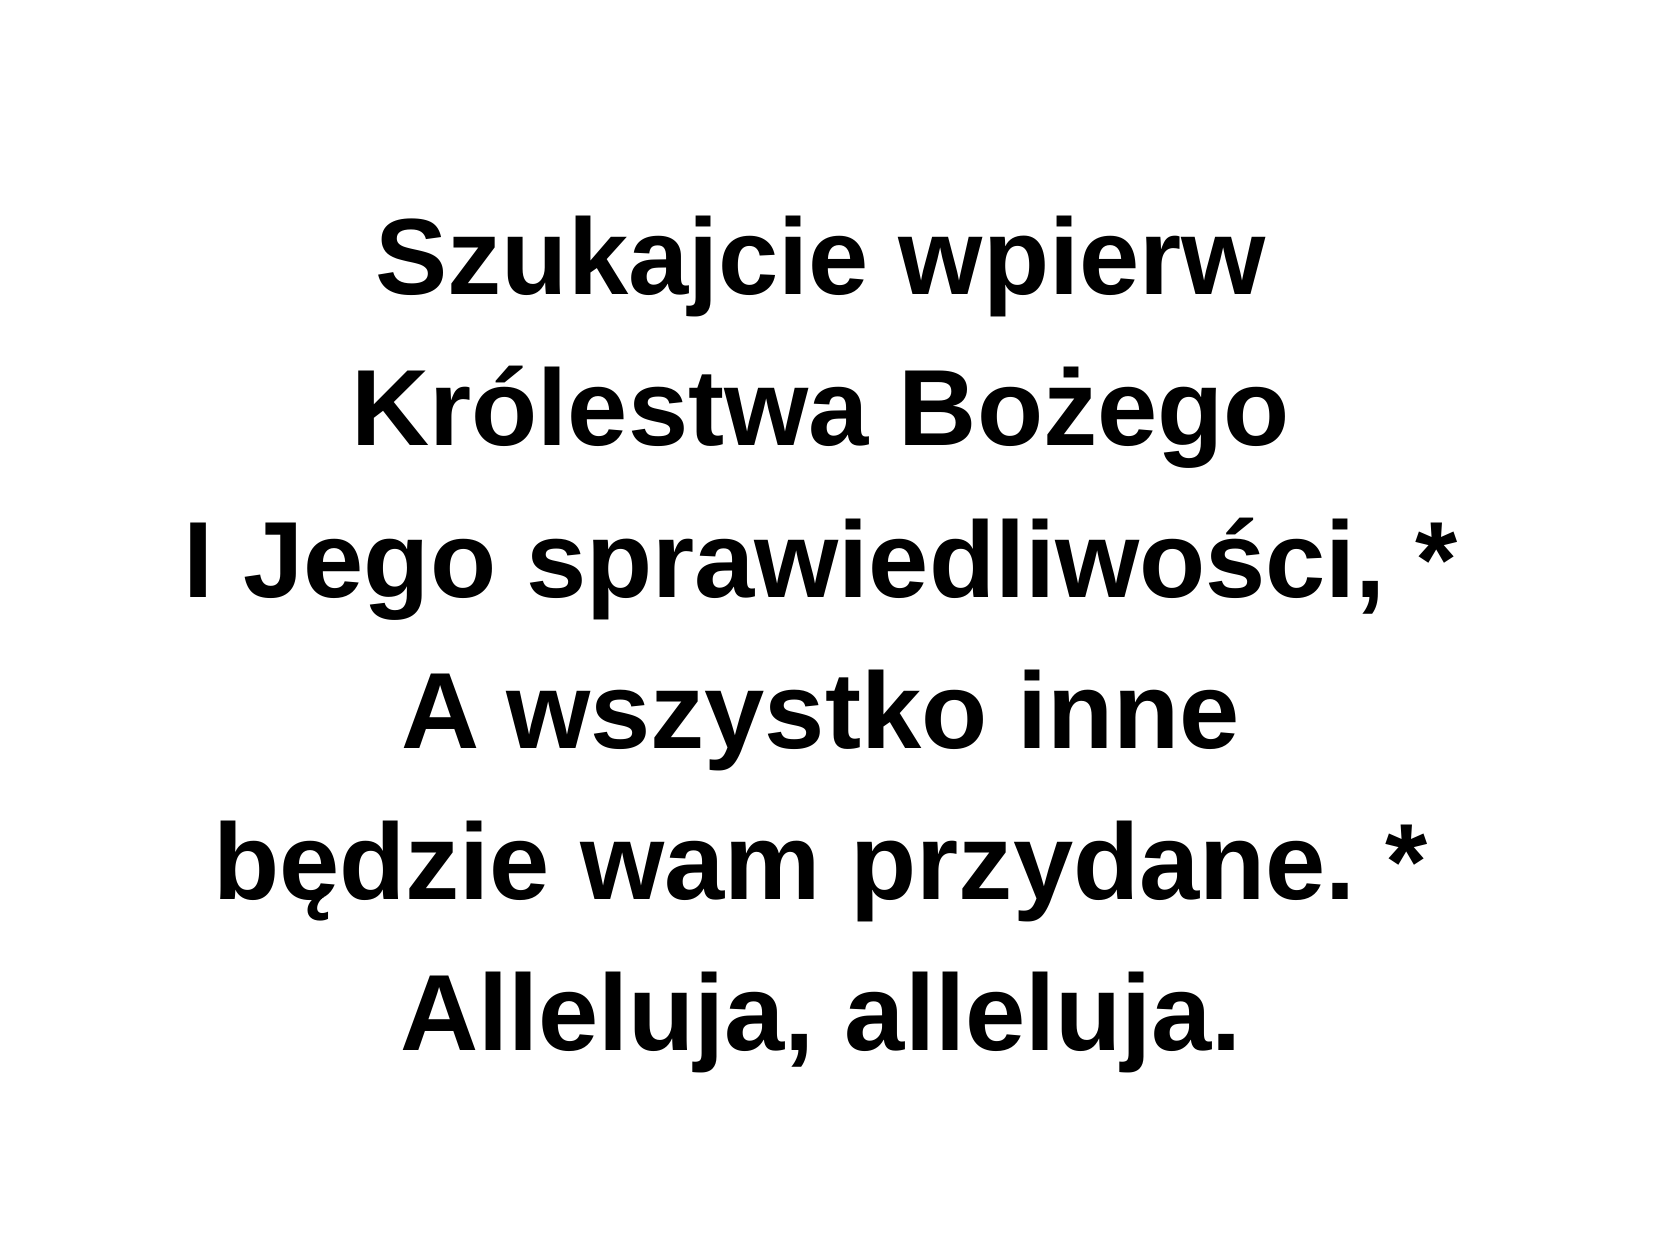

# Szukajcie wpierw
Królestwa Bożego
I Jego sprawiedliwości, *
A wszystko inne
będzie wam przydane. *
Alleluja, alleluja.